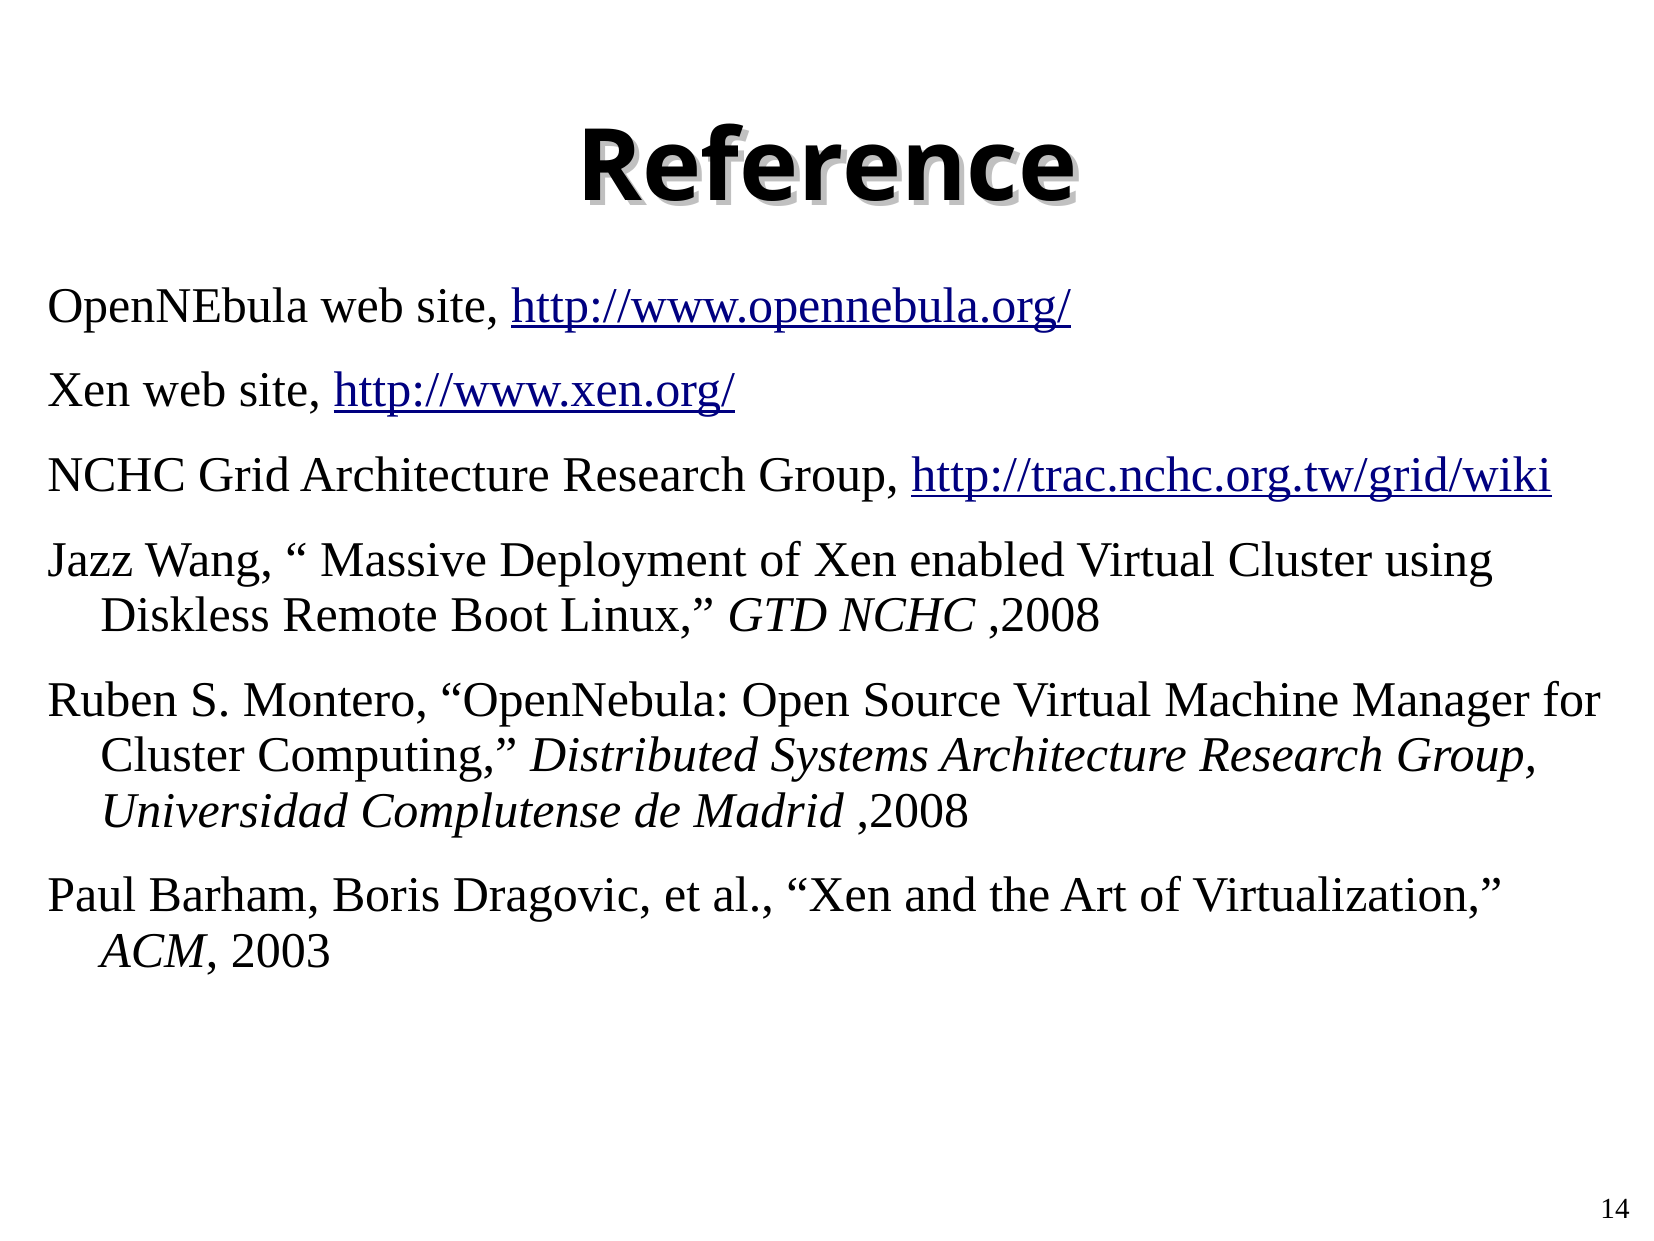

# Reference
OpenNEbula web site, http://www.opennebula.org/
Xen web site, http://www.xen.org/
NCHC Grid Architecture Research Group, http://trac.nchc.org.tw/grid/wiki
Jazz Wang, “ Massive Deployment of Xen enabled Virtual Cluster using Diskless Remote Boot Linux,” GTD NCHC ,2008
Ruben S. Montero, “OpenNebula: Open Source Virtual Machine Manager for Cluster Computing,” Distributed Systems Architecture Research Group, Universidad Complutense de Madrid ,2008
Paul Barham, Boris Dragovic, et al., “Xen and the Art of Virtualization,” ACM, 2003
14